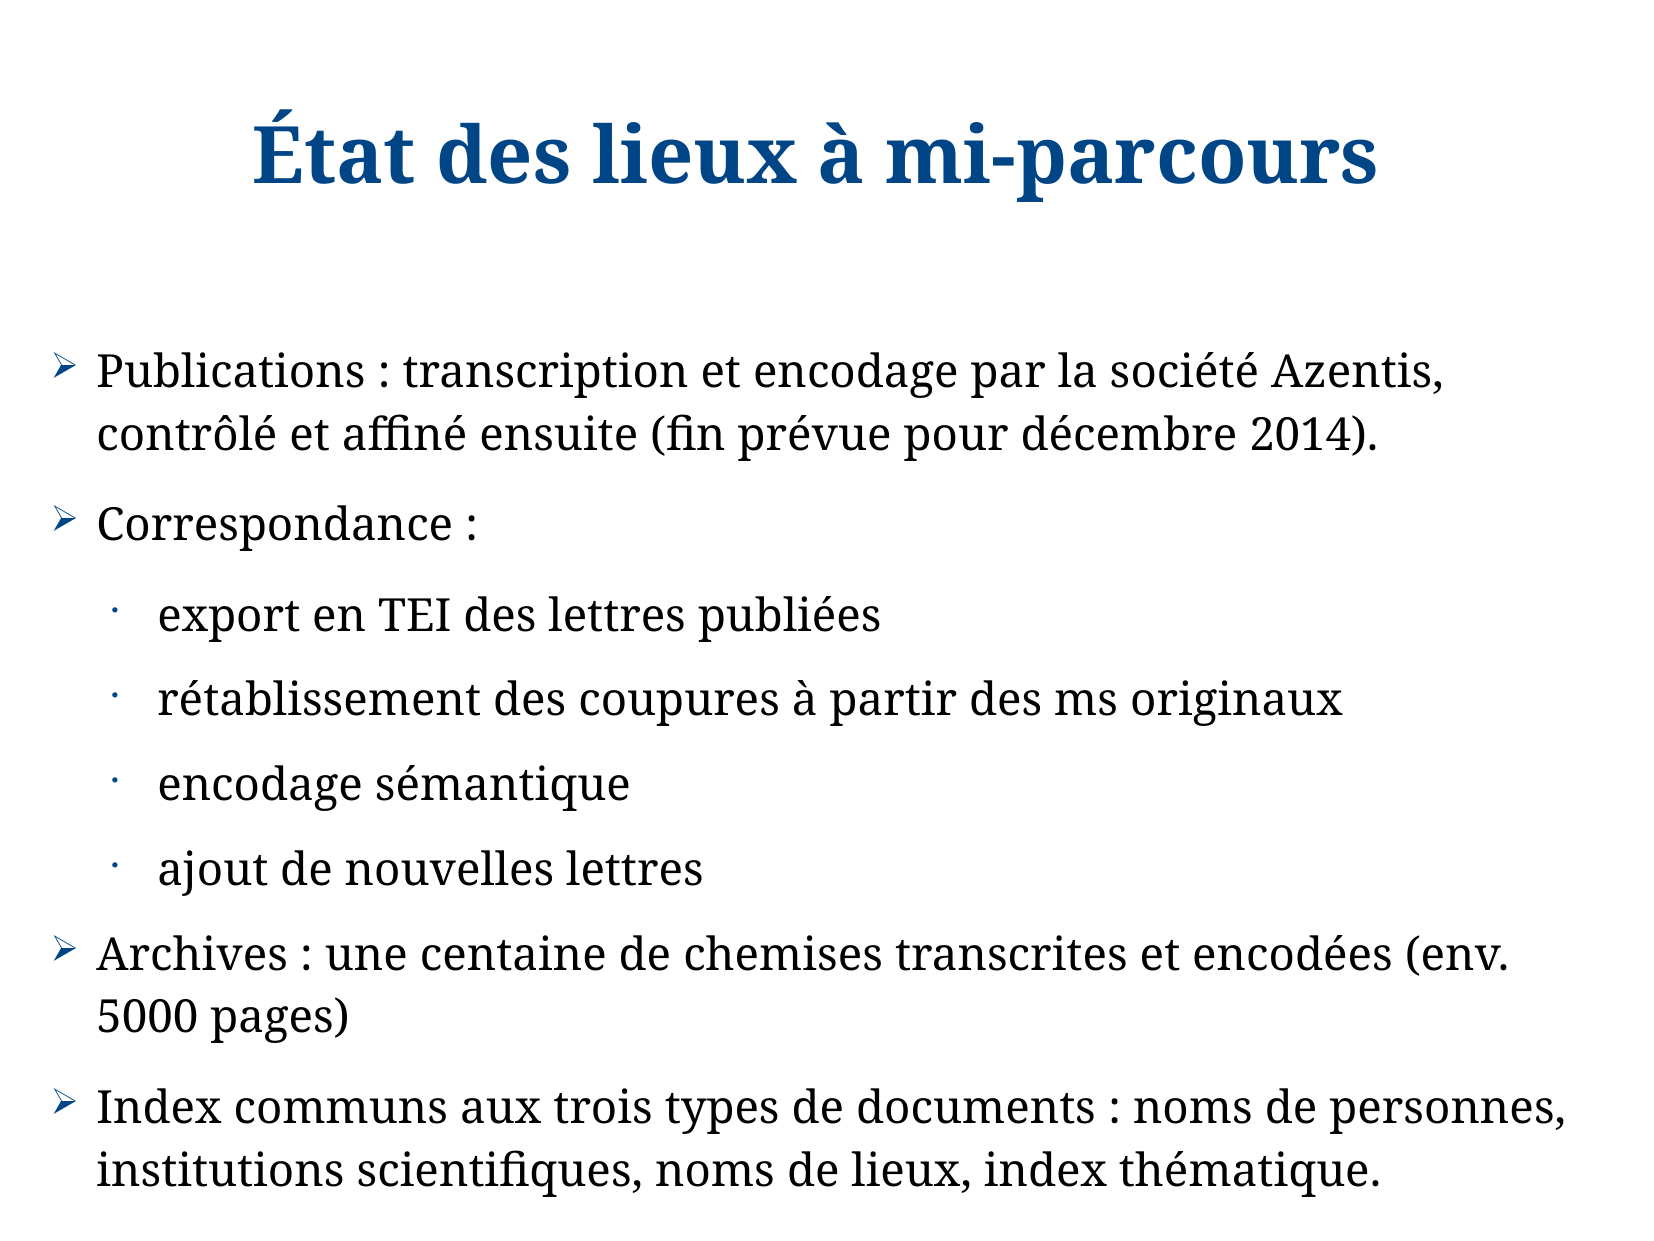

# État des lieux à mi-parcours
Publications : transcription et encodage par la société Azentis, contrôlé et affiné ensuite (fin prévue pour décembre 2014).
Correspondance :
export en TEI des lettres publiées
rétablissement des coupures à partir des ms originaux
encodage sémantique
ajout de nouvelles lettres
Archives : une centaine de chemises transcrites et encodées (env. 5000 pages)
Index communs aux trois types de documents : noms de personnes, institutions scientifiques, noms de lieux, index thématique.